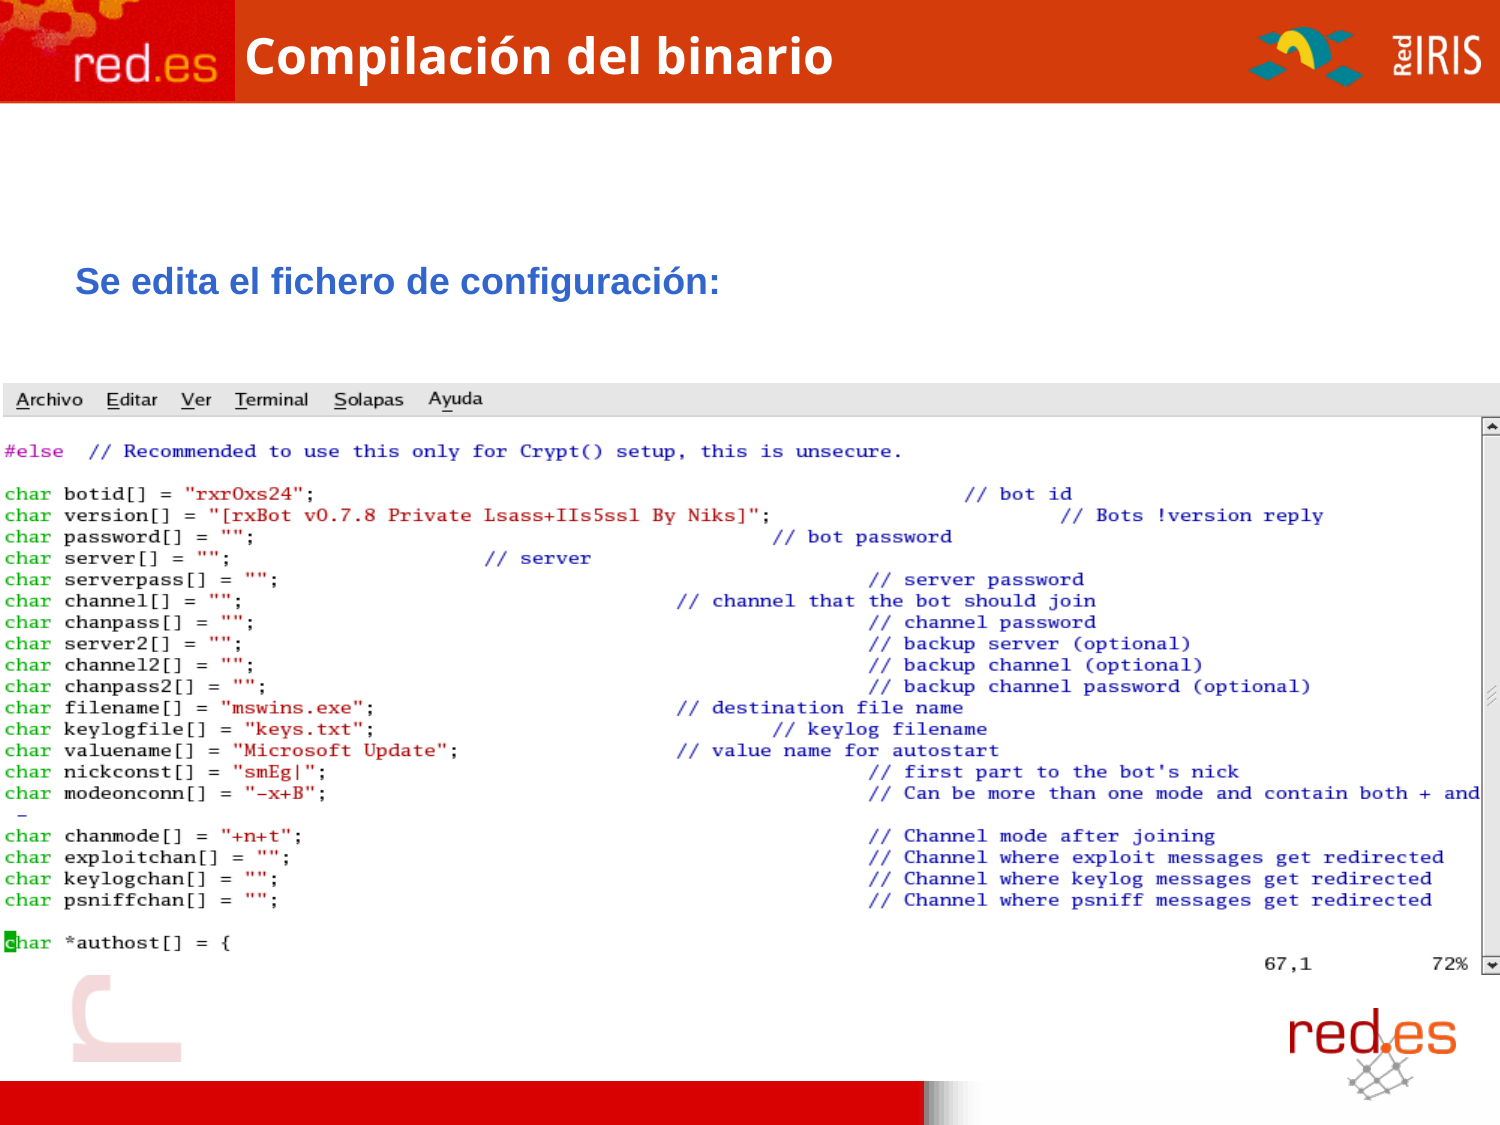

# Compilación del binario
Se edita el fichero de configuración: